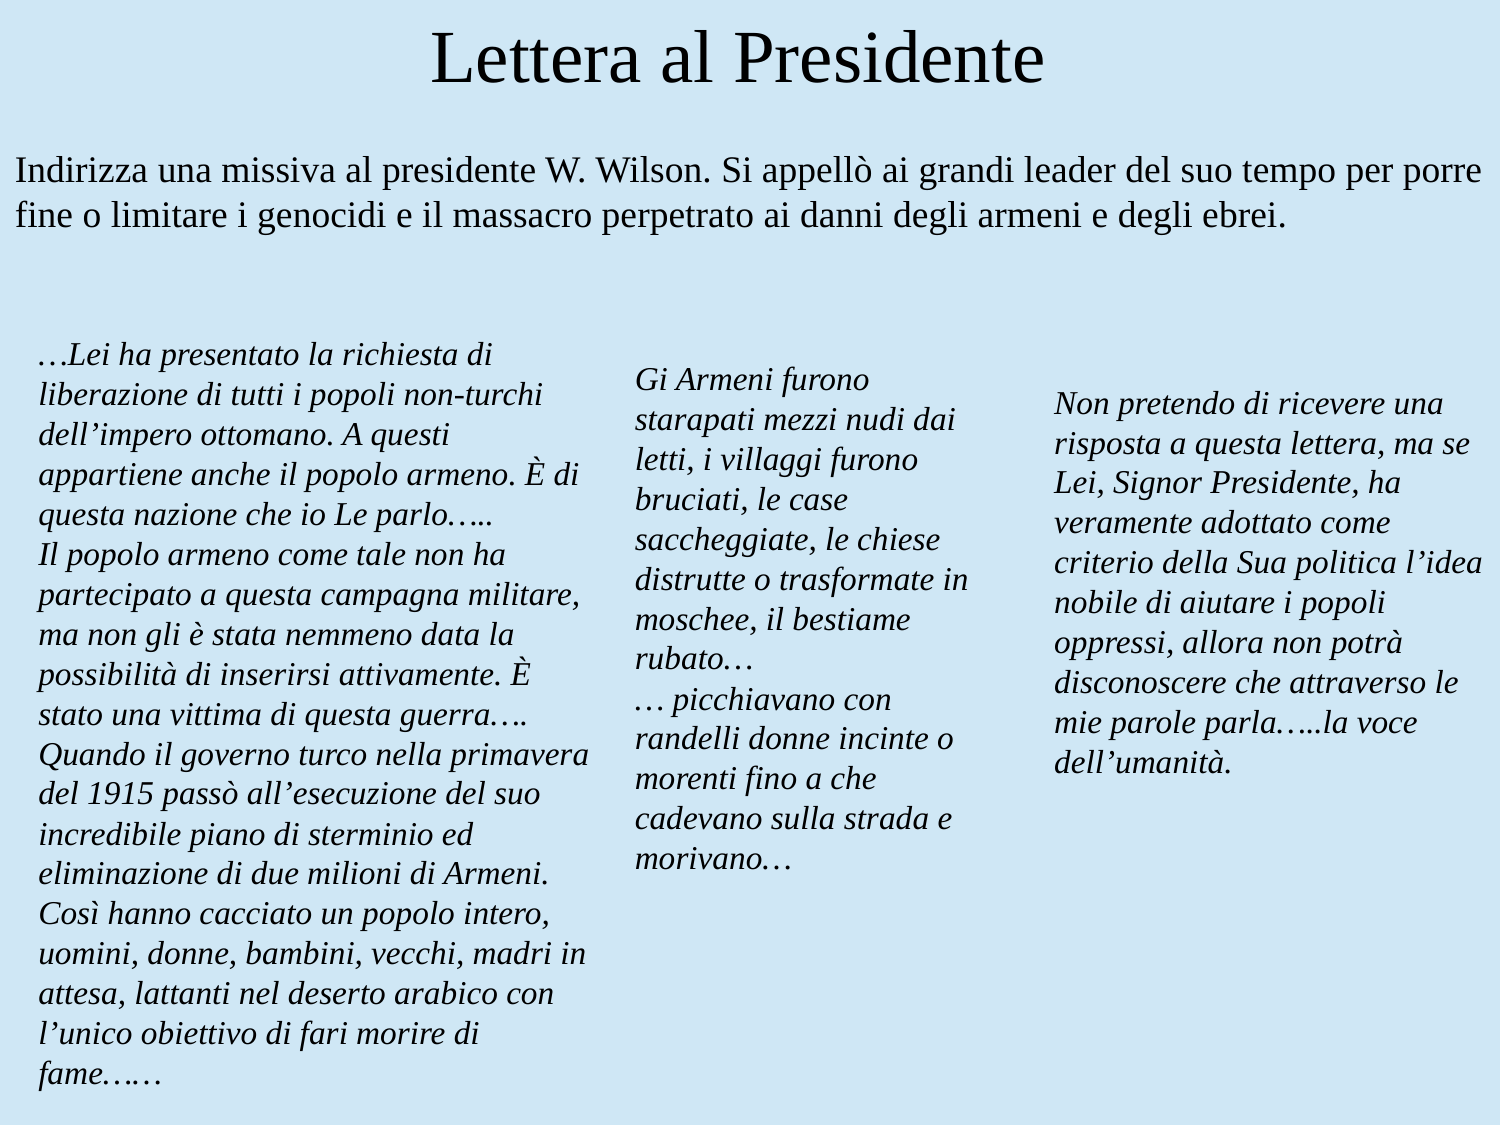

Lettera al Presidente
Indirizza una missiva al presidente W. Wilson. Si appellò ai grandi leader del suo tempo per porre fine o limitare i genocidi e il massacro perpetrato ai danni degli armeni e degli ebrei.
…Lei ha presentato la richiesta di liberazione di tutti i popoli non-turchi dell’impero ottomano. A questi appartiene anche il popolo armeno. È di questa nazione che io Le parlo…..
Il popolo armeno come tale non ha partecipato a questa campagna militare, ma non gli è stata nemmeno data la possibilità di inserirsi attivamente. È stato una vittima di questa guerra….
Quando il governo turco nella primavera del 1915 passò all’esecuzione del suo incredibile piano di sterminio ed eliminazione di due milioni di Armeni.
Così hanno cacciato un popolo intero, uomini, donne, bambini, vecchi, madri in attesa, lattanti nel deserto arabico con l’unico obiettivo di fari morire di fame……
Gi Armeni furono starapati mezzi nudi dai letti, i villaggi furono bruciati, le case saccheggiate, le chiese distrutte o trasformate in moschee, il bestiame rubato…
… picchiavano con randelli donne incinte o morenti fino a che cadevano sulla strada e morivano…
Non pretendo di ricevere una risposta a questa lettera, ma se Lei, Signor Presidente, ha veramente adottato come criterio della Sua politica l’idea nobile di aiutare i popoli oppressi, allora non potrà disconoscere che attraverso le mie parole parla…..la voce dell’umanità.